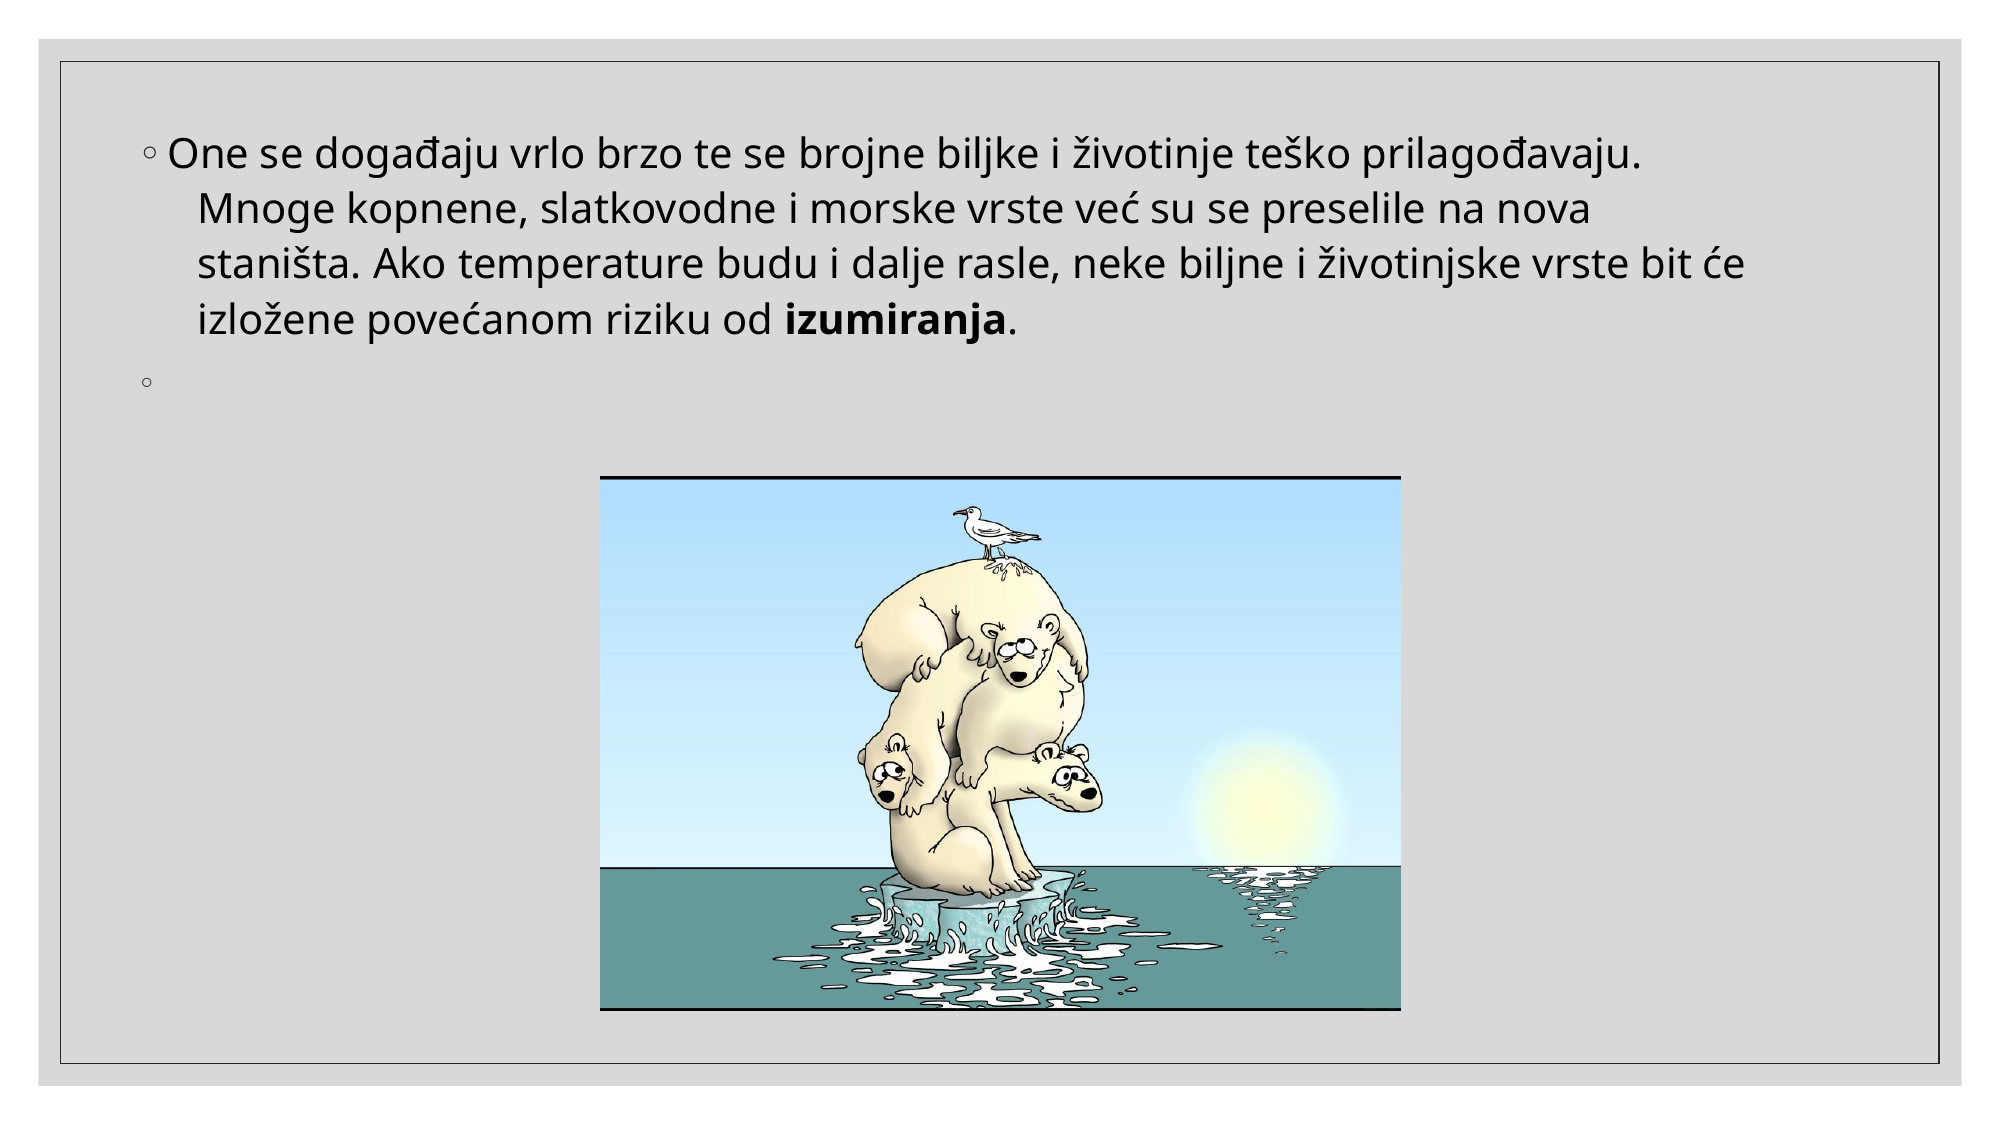

# One se događaju vrlo brzo te se brojne biljke i životinje teško prilagođavaju. Mnoge kopnene, slatkovodne i morske vrste već su se preselile na nova staništa. Ako temperature budu i dalje rasle, neke biljne i životinjske vrste bit će izložene povećanom riziku od izumiranja.